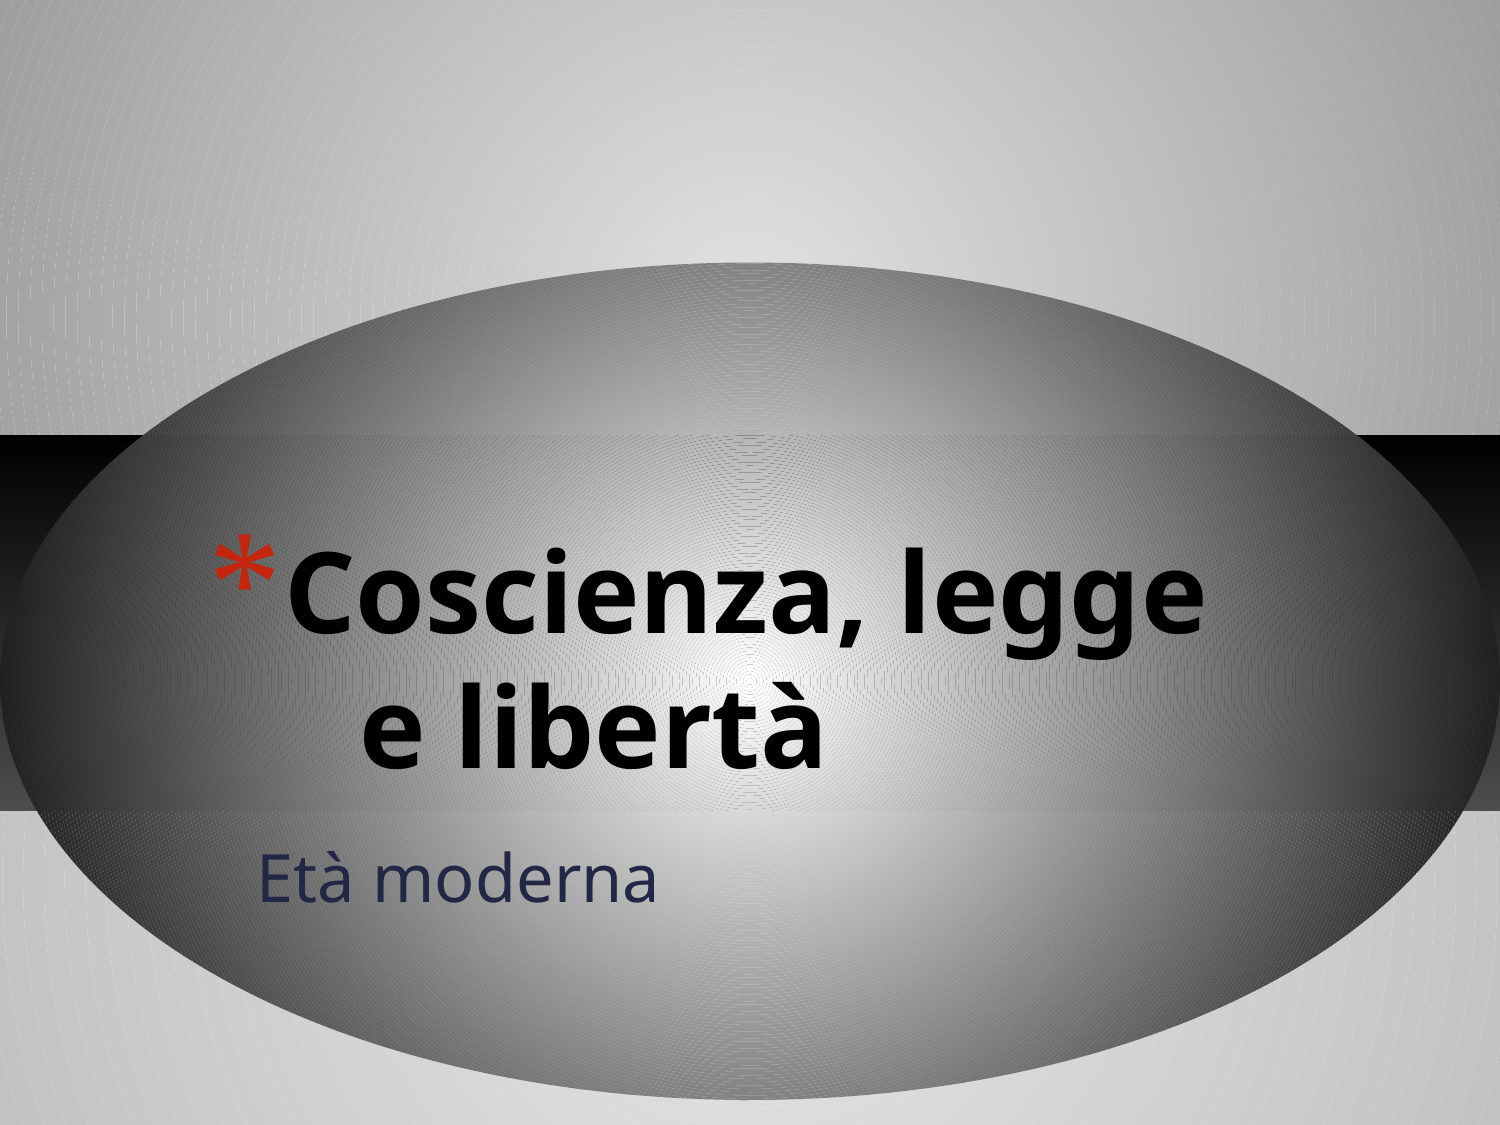

Coscienza, legge e libertà
# Età moderna